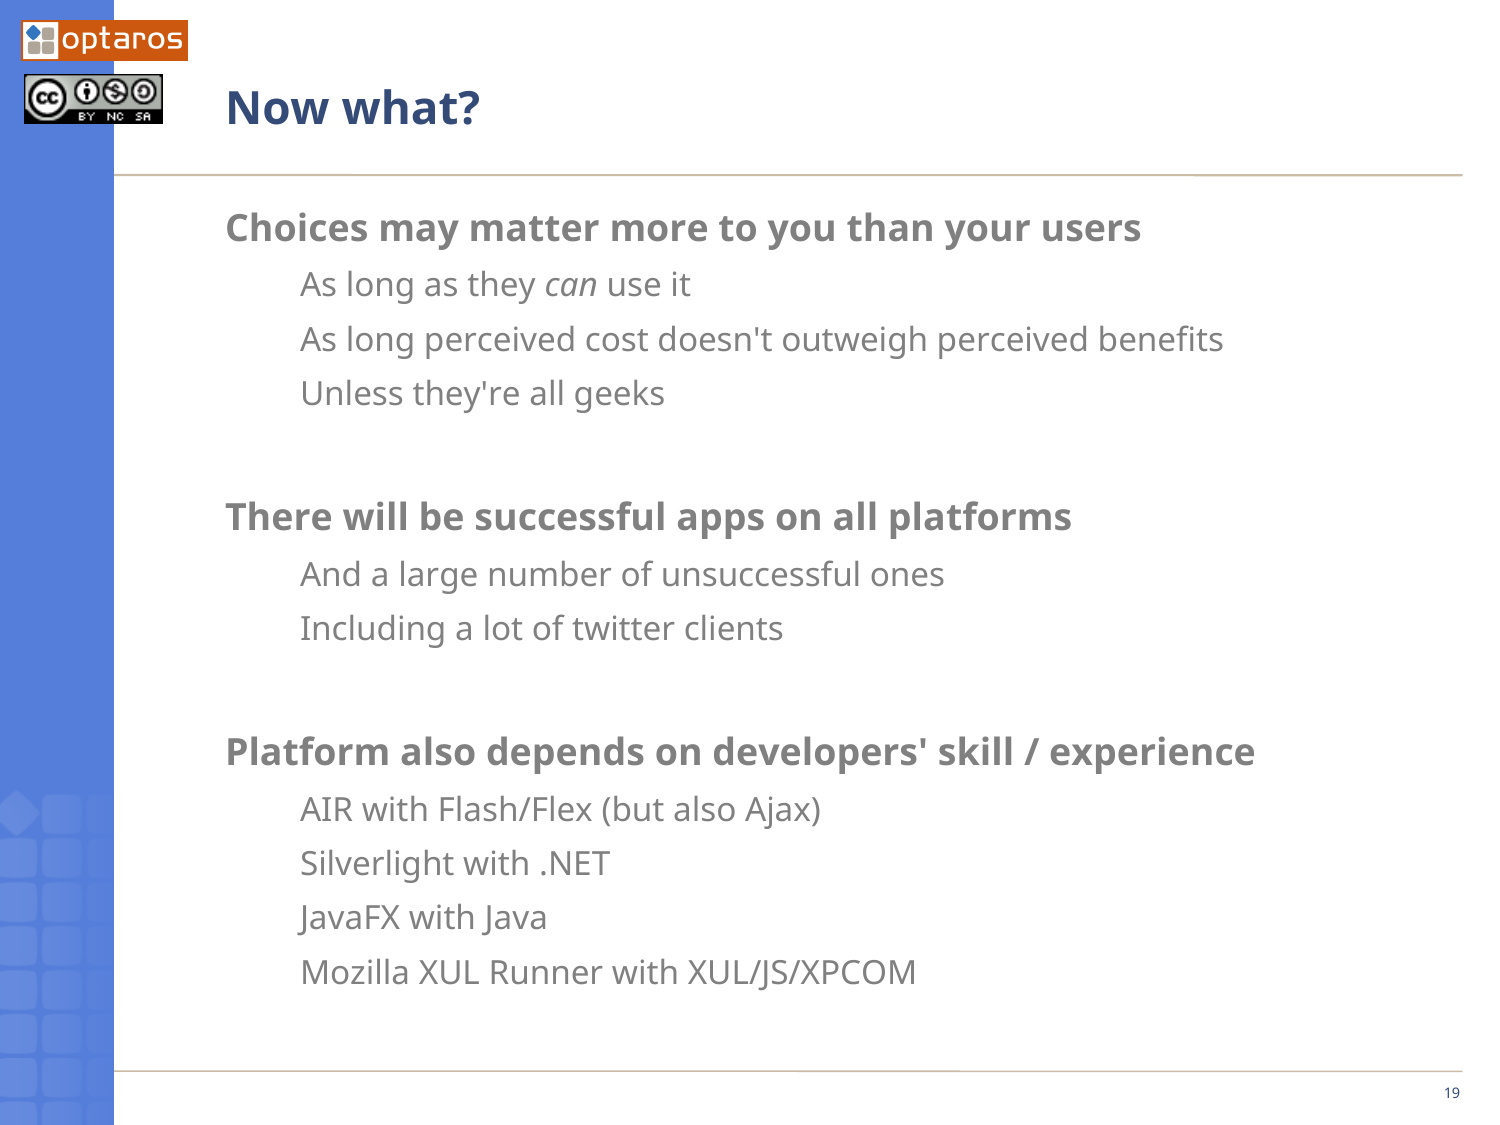

# Now what?
Choices may matter more to you than your users
As long as they can use it
As long perceived cost doesn't outweigh perceived benefits
Unless they're all geeks
There will be successful apps on all platforms
And a large number of unsuccessful ones
Including a lot of twitter clients
Platform also depends on developers' skill / experience
AIR with Flash/Flex (but also Ajax)‏
Silverlight with .NET
JavaFX with Java
Mozilla XUL Runner with XUL/JS/XPCOM